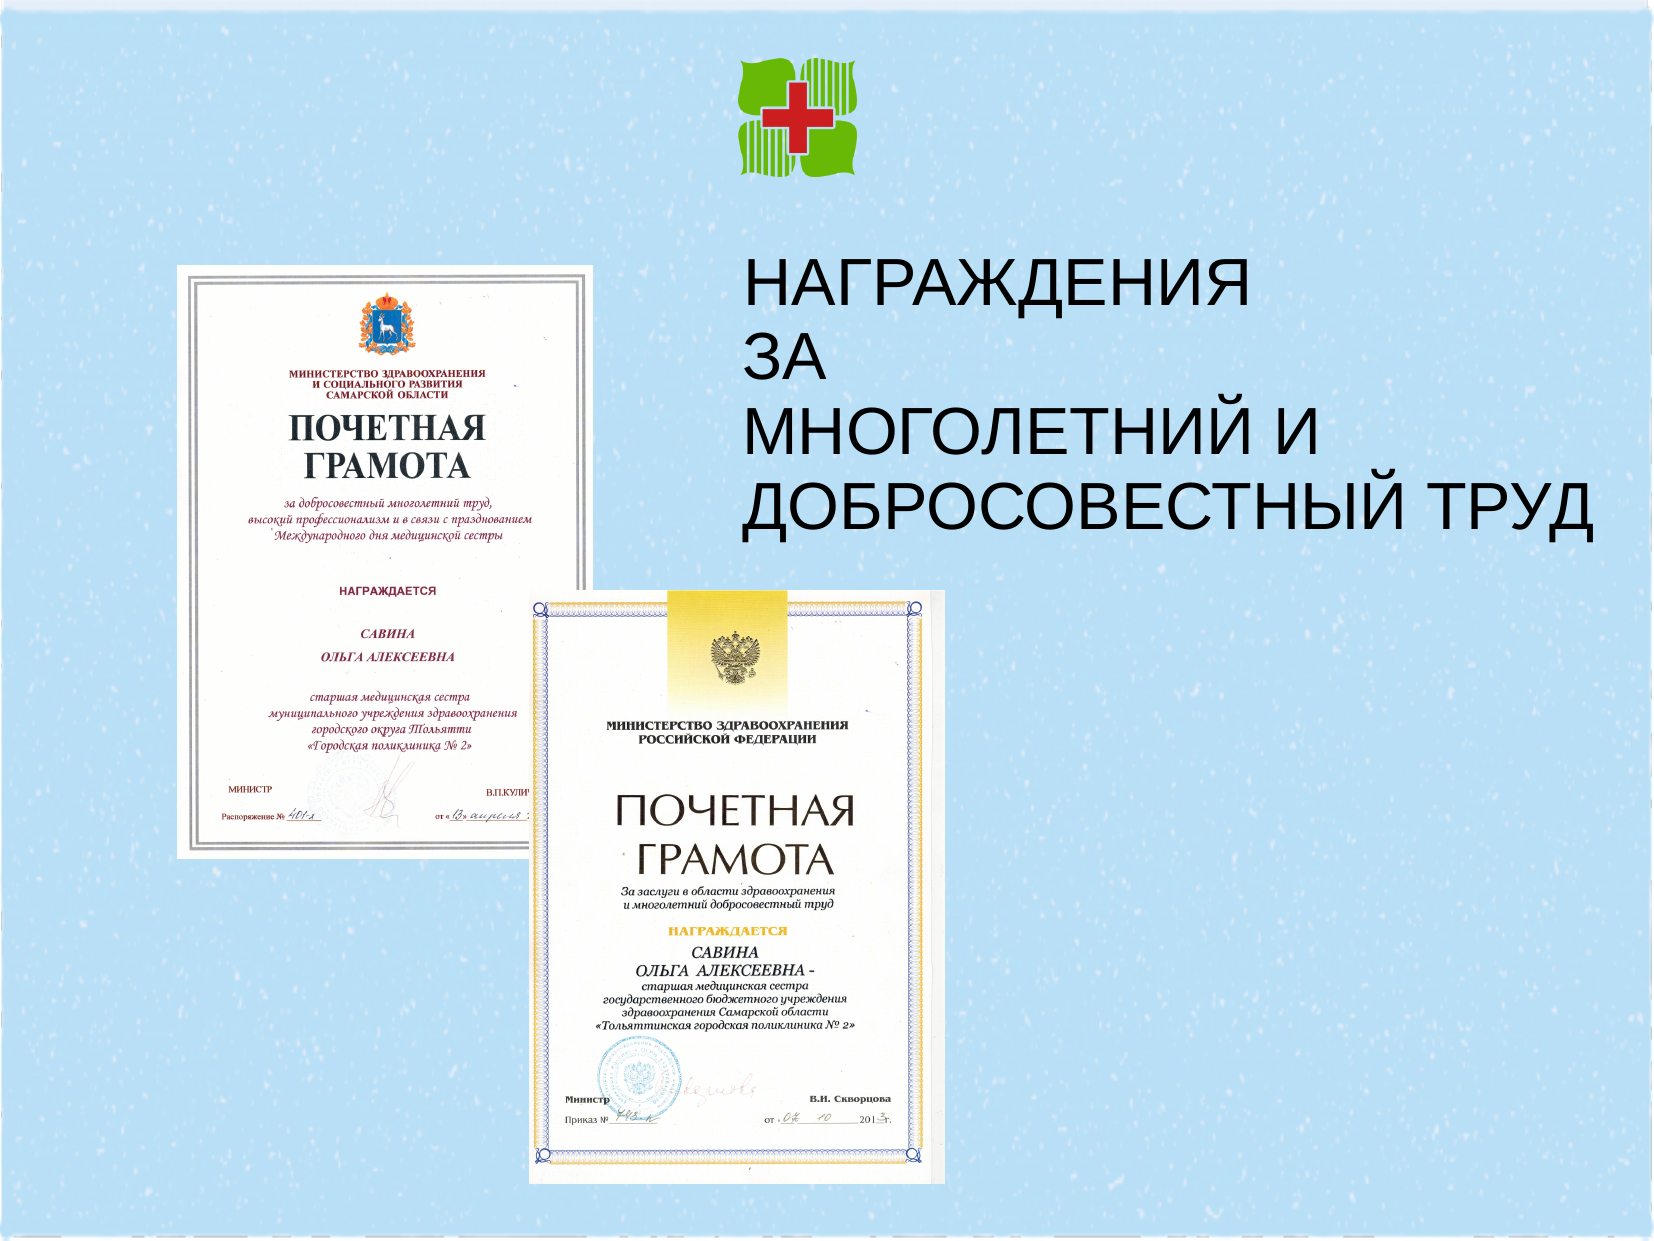

# НАГРАЖДЕНИЯ ЗА МНОГОЛЕТНИЙ И ДОБРОСОВЕСТНЫЙ ТРУД